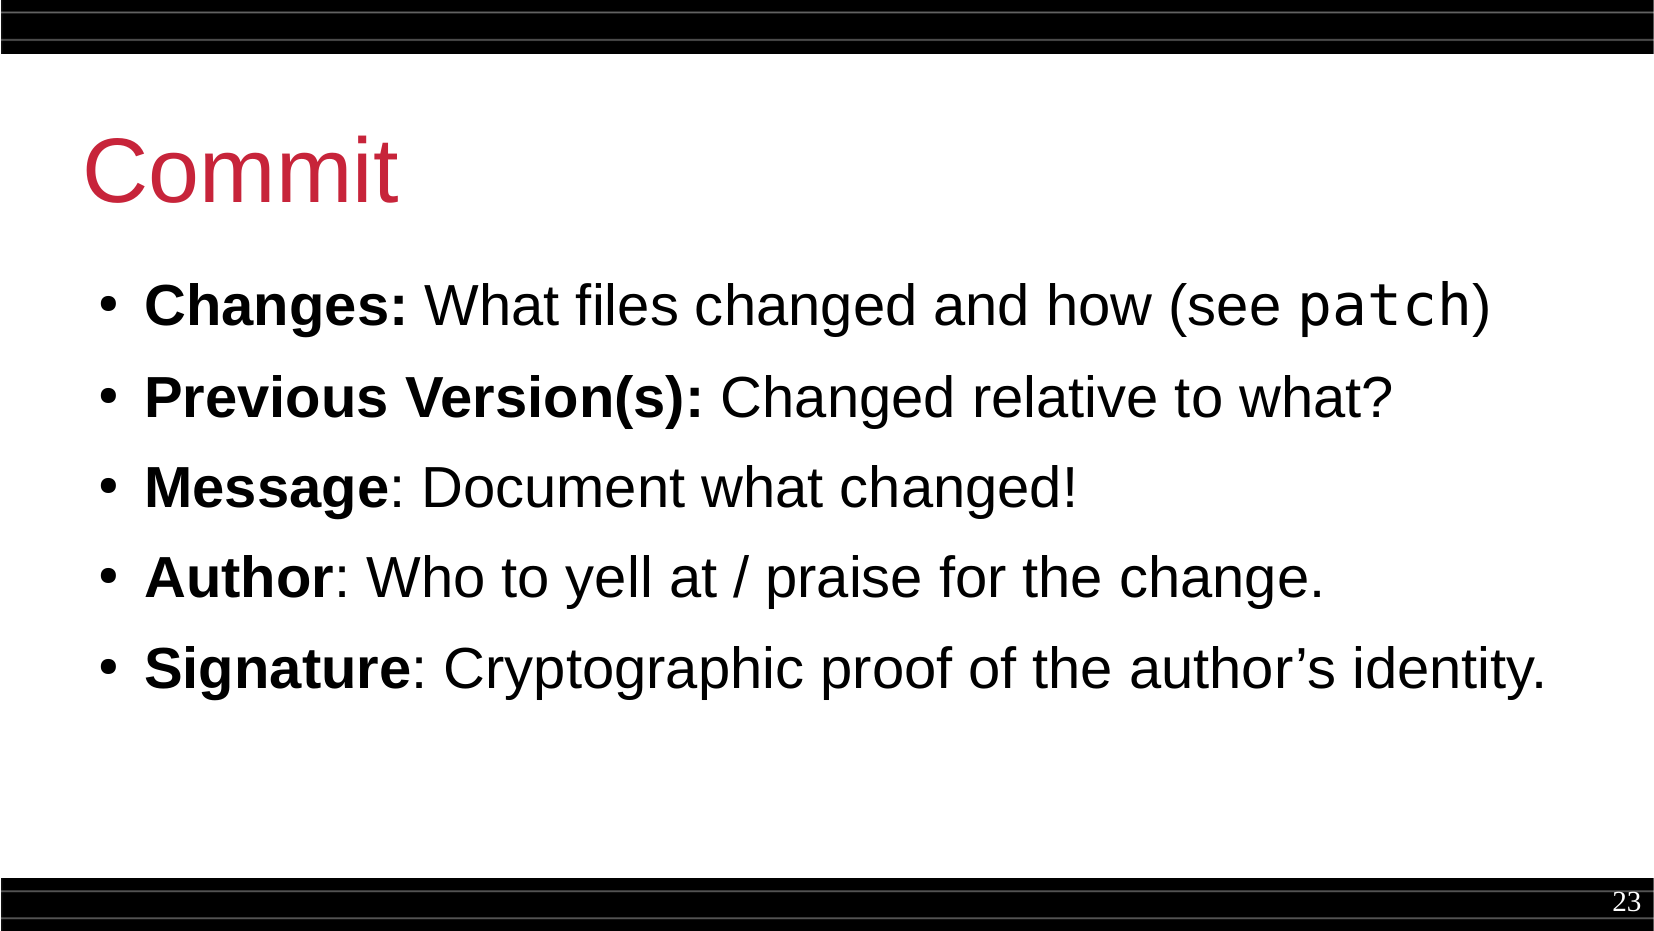

# Commit
Changes: What files changed and how (see patch)
Previous Version(s): Changed relative to what?
Message: Document what changed!
Author: Who to yell at / praise for the change.
Signature: Cryptographic proof of the author’s identity.